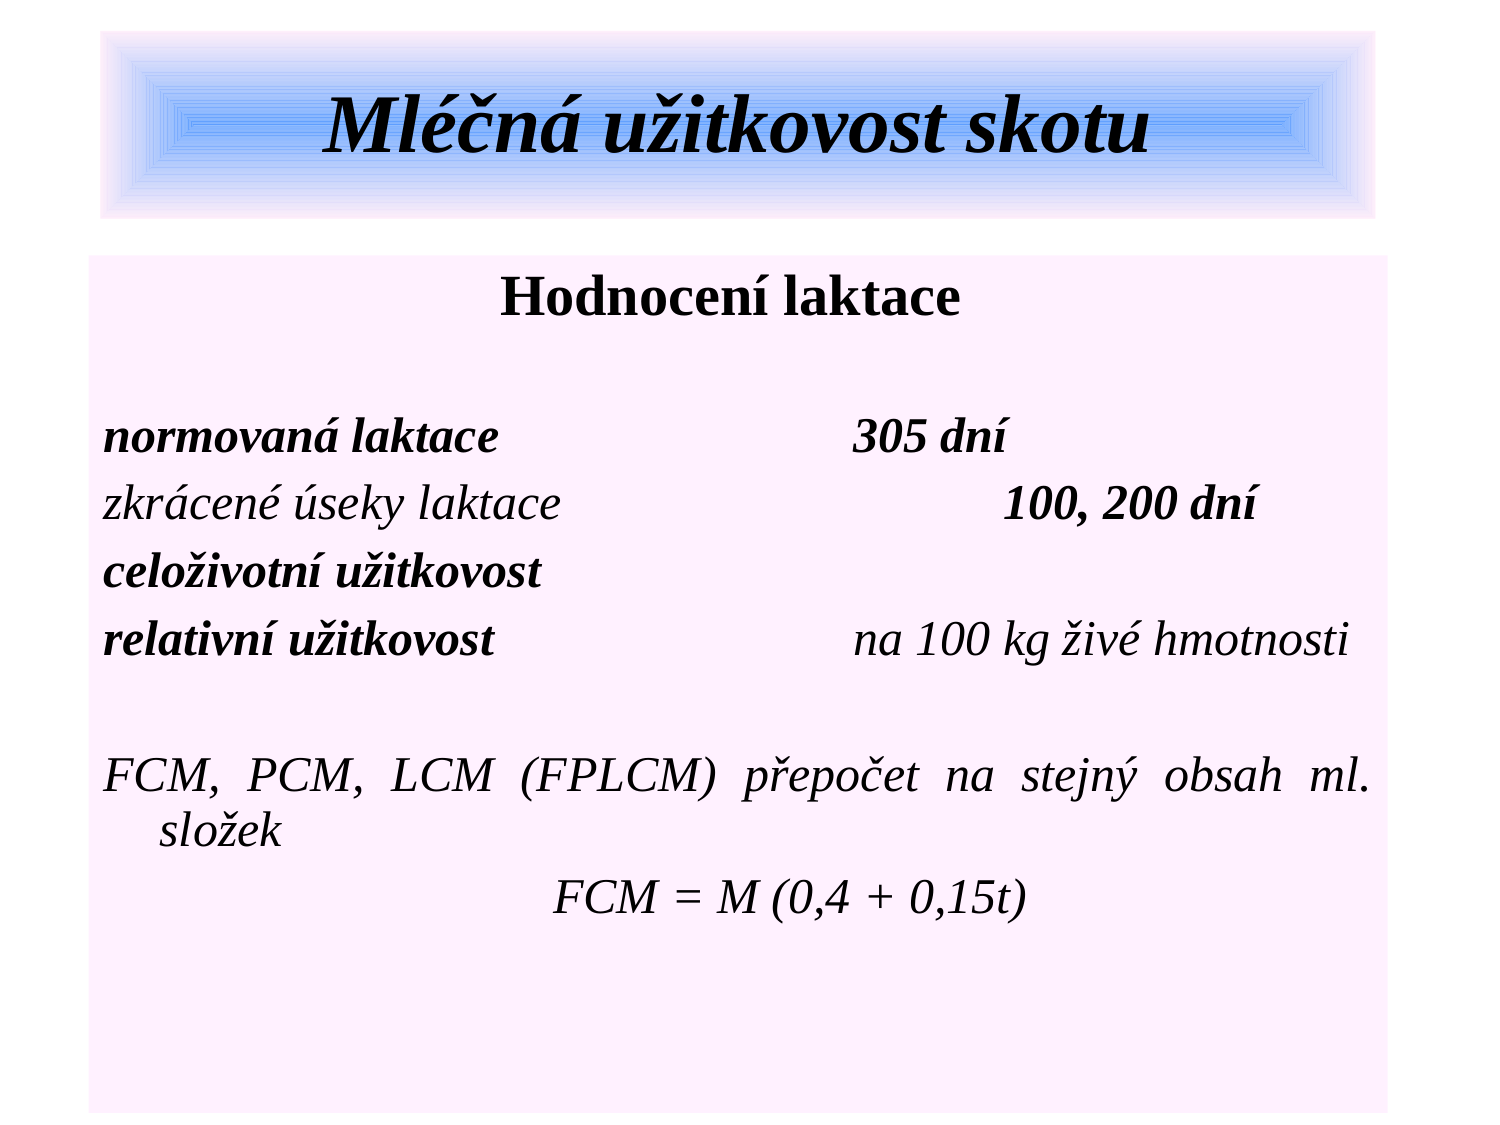

Mléčná užitkovost skotu
# Hodnocení laktace
normovaná laktace			305 dní
zkrácené úseky laktace			100, 200 dní
celoživotní užitkovost
relativní užitkovost			na 100 kg živé hmotnosti
FCM, PCM, LCM (FPLCM)	přepočet na stejný obsah ml. složek
				FCM = M (0,4 + 0,15t)